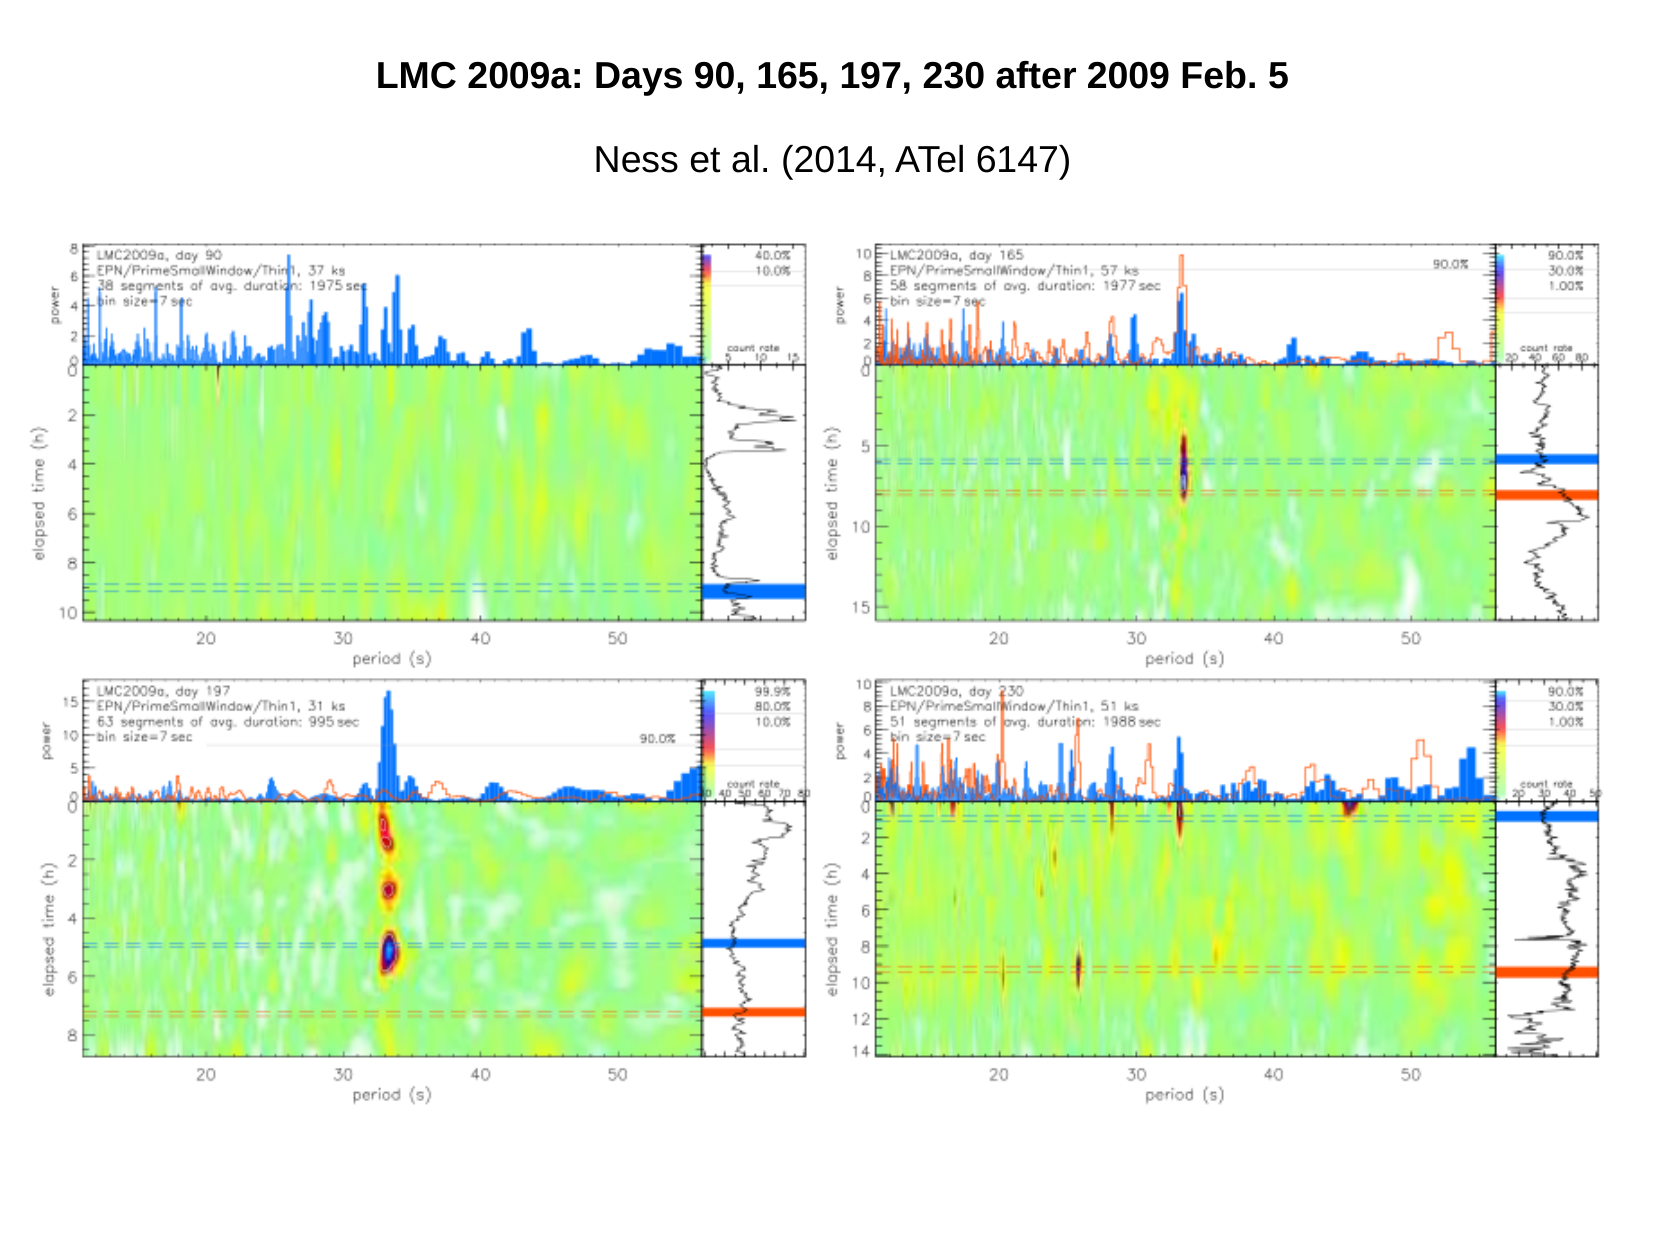

LMC 2009a: Days 90, 165, 197, 230 after 2009 Feb. 5
Ness et al. (2014, ATel 6147)